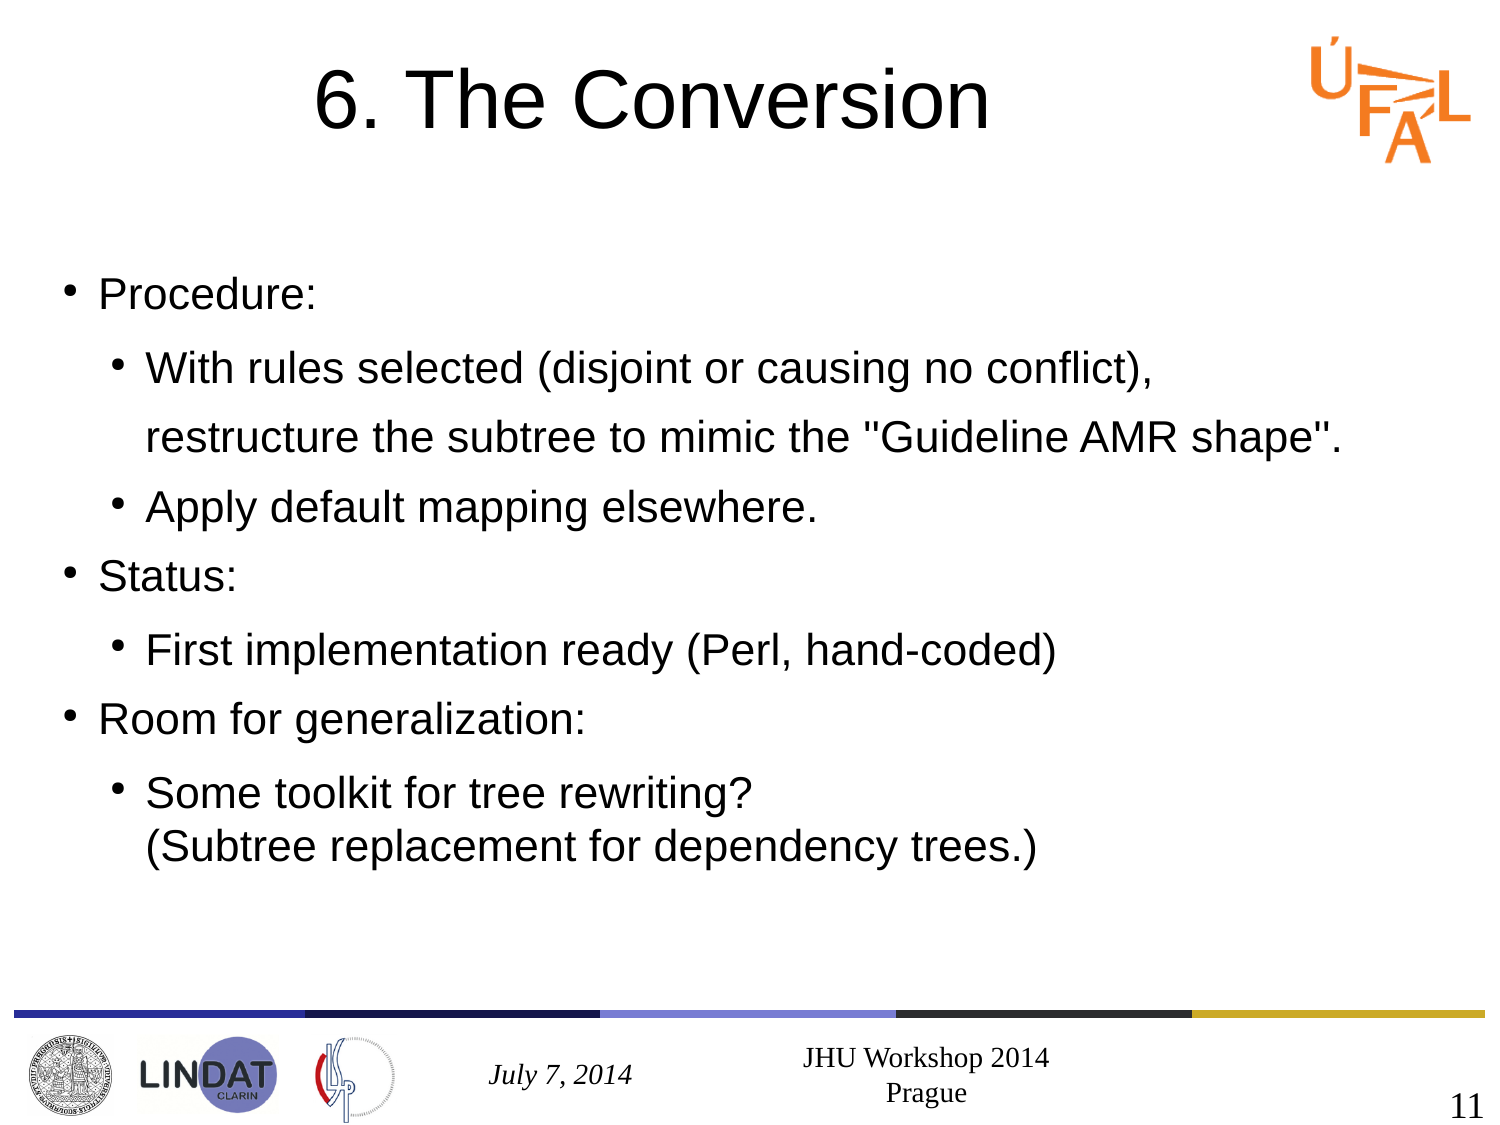

# 6. The Conversion
Procedure:
With rules selected (disjoint or causing no conflict),
restructure the subtree to mimic the ''Guideline AMR shape''.
Apply default mapping elsewhere.
Status:
First implementation ready (Perl, hand-coded)
Room for generalization:
Some toolkit for tree rewriting?
(Subtree replacement for dependency trees.)
JHU Workshop 2014 Prague
July 7, 2014